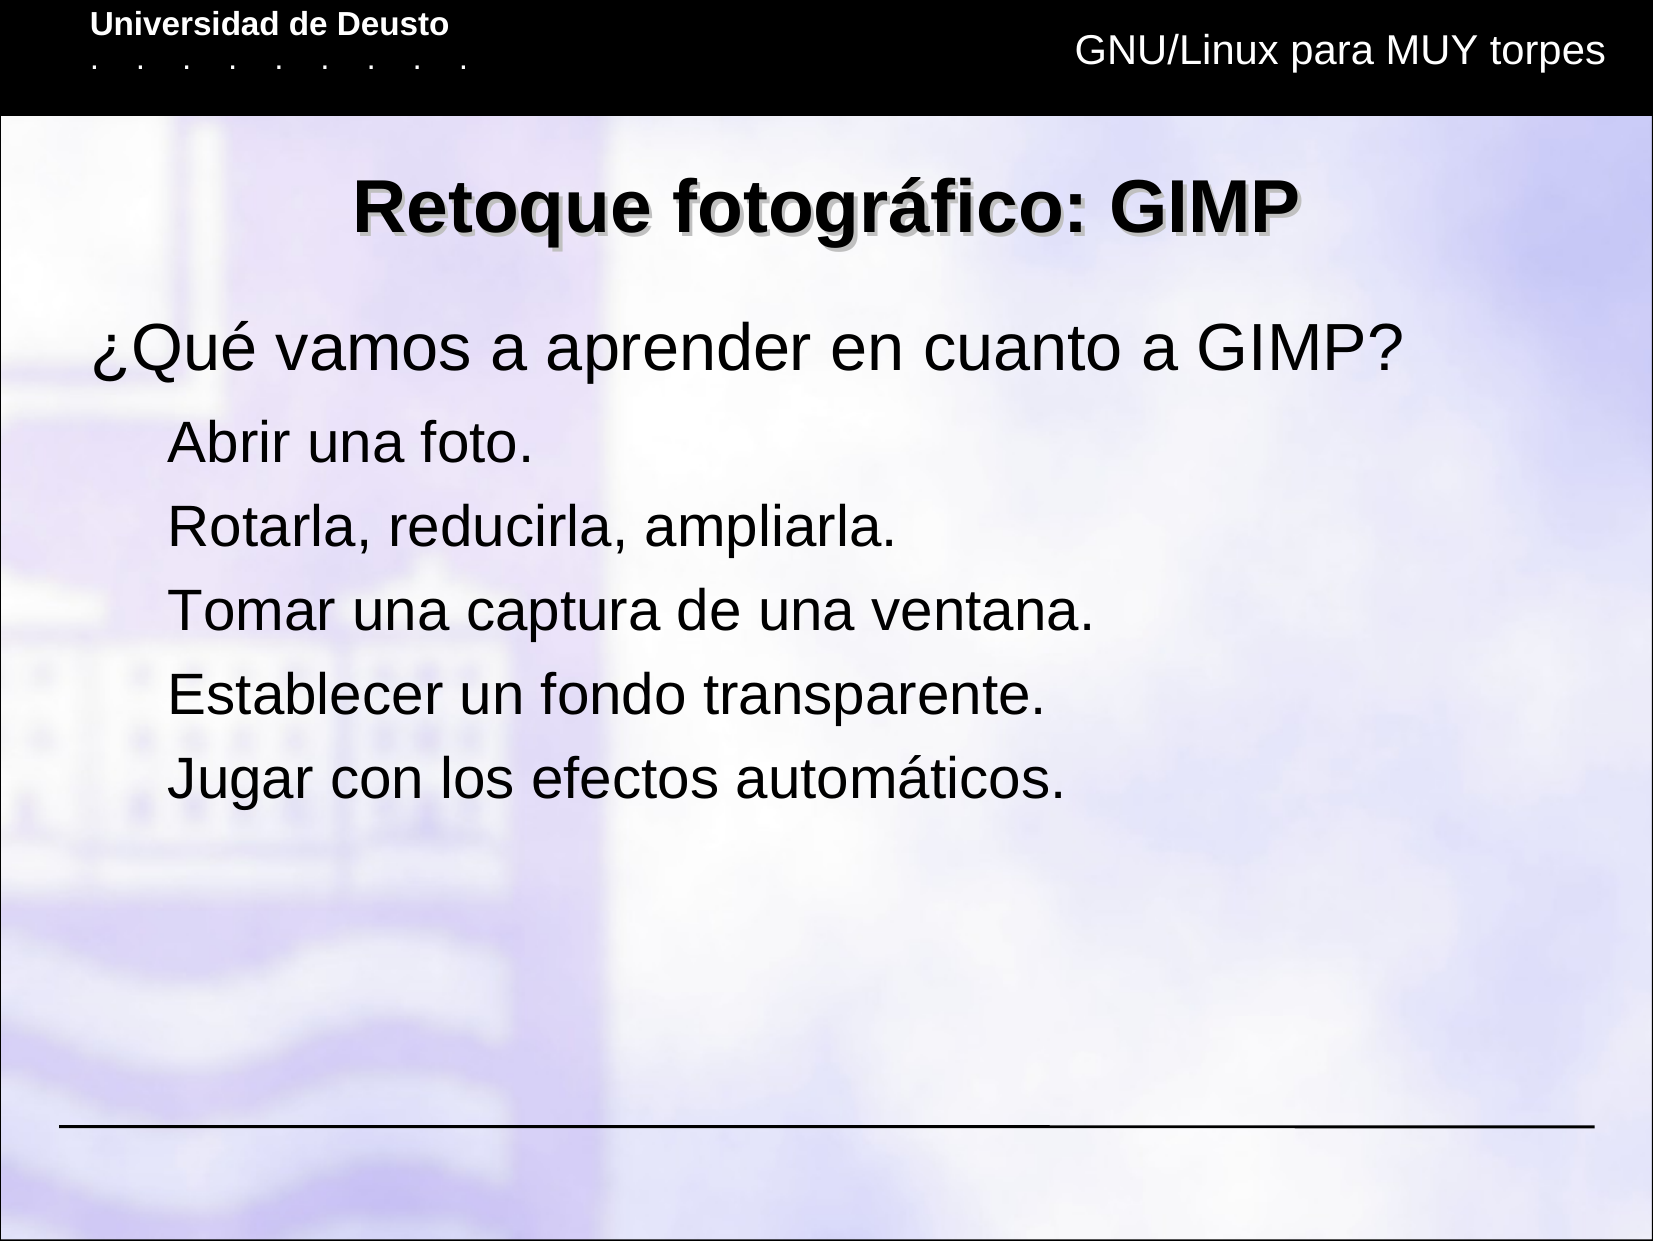

# Retoque fotográfico: GIMP
¿Qué vamos a aprender en cuanto a GIMP?
Abrir una foto.
Rotarla, reducirla, ampliarla.
Tomar una captura de una ventana.
Establecer un fondo transparente.
Jugar con los efectos automáticos.